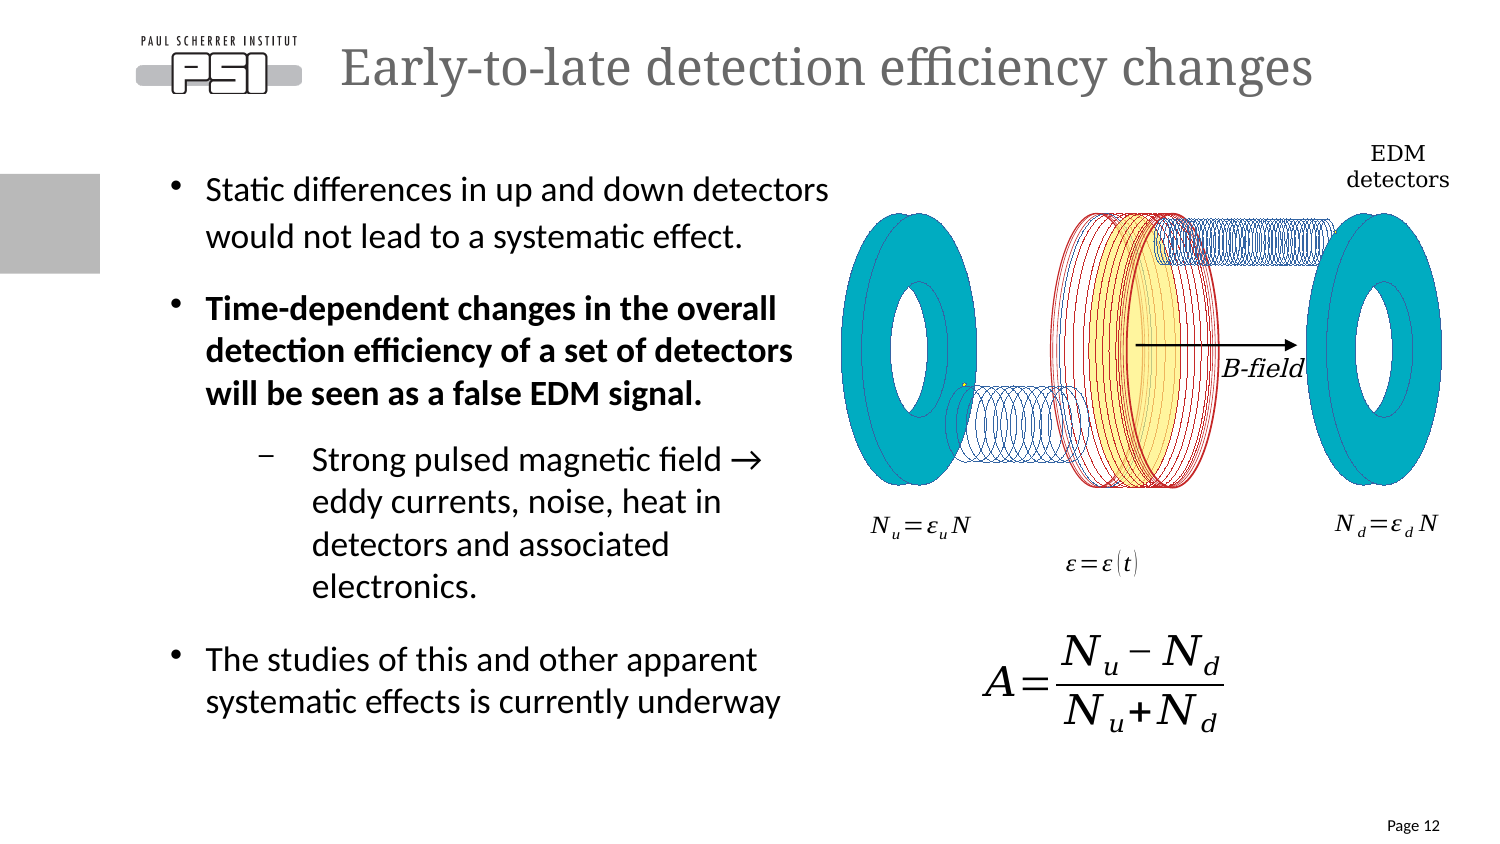

# Early-to-late detection efficiency changes
EDM
detectors
Static differences in up and down detectors would not lead to a systematic effect.
Time-dependent changes in the overall detection efficiency of a set of detectors will be seen as a false EDM signal.
Strong pulsed magnetic field →
eddy currents, noise, heat in detectors and associated electronics.
The studies of this and other apparent systematic effects is currently underway
B-field
Page